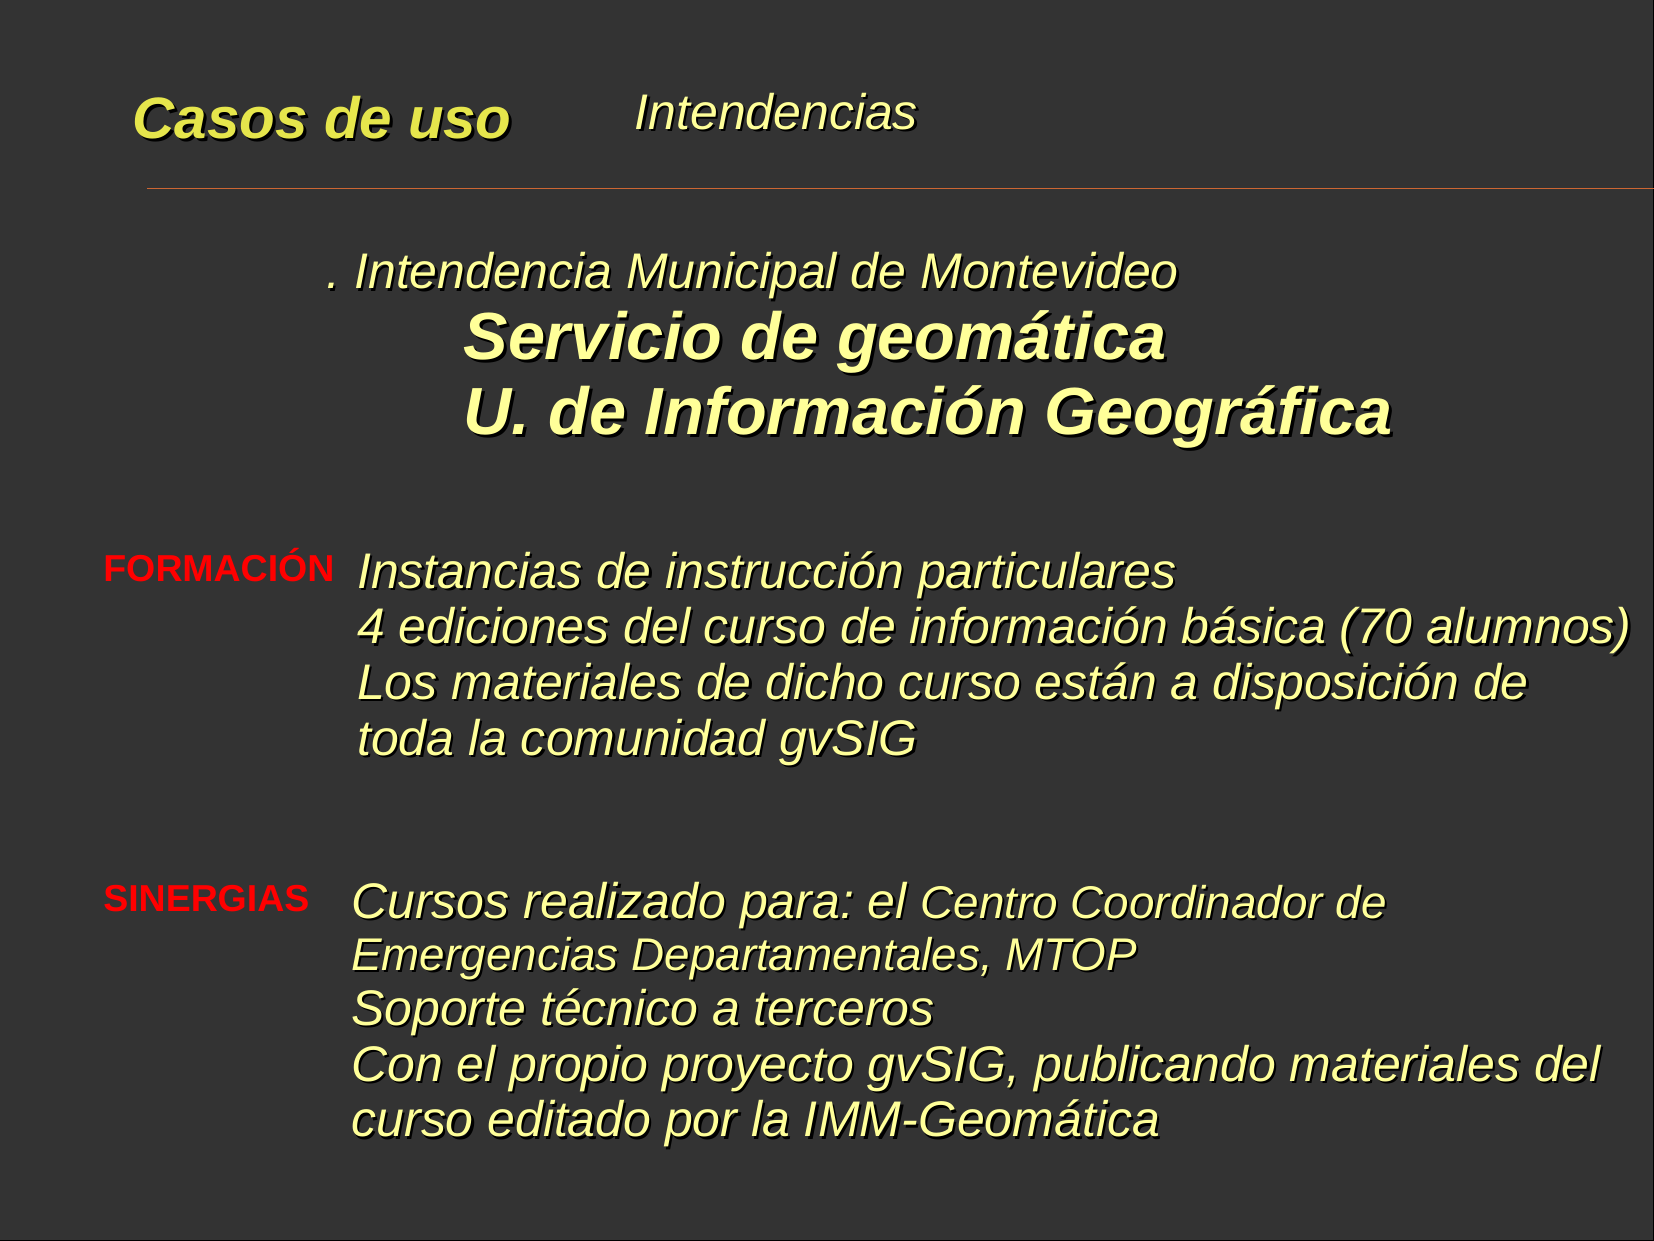

Intendencias
Casos de uso
 . Intendencia Municipal de Montevideo
		Servicio de geomática
		U. de Información Geográfica
Instancias de instrucción particulares
4 ediciones del curso de información básica (70 alumnos)
Los materiales de dicho curso están a disposición de toda la comunidad gvSIG
FORMACIÓN
Cursos realizado para: el Centro Coordinador de Emergencias Departamentales, MTOP
Soporte técnico a terceros
Con el propio proyecto gvSIG, publicando materiales del curso editado por la IMM-Geomática
SINERGIAS